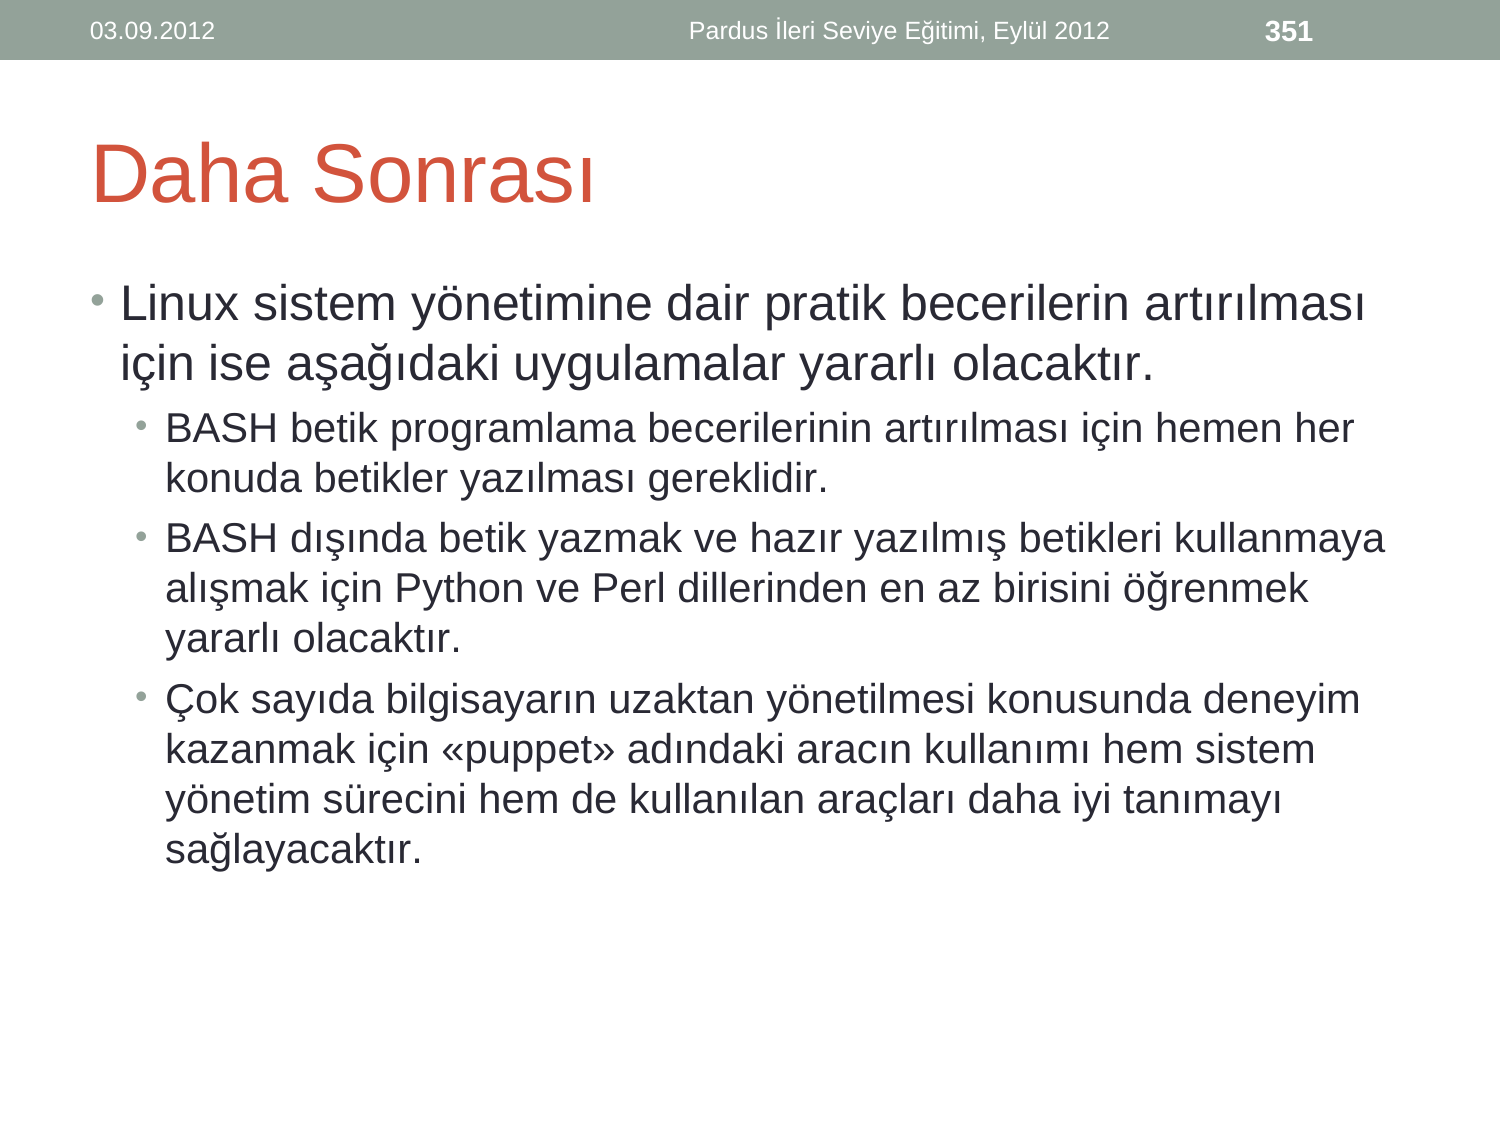

03.09.2012
Pardus İleri Seviye Eğitimi, Eylül 2012
# Daha Sonrası
Linux sistem yönetimine dair pratik becerilerin artırılması için ise aşağıdaki uygulamalar yararlı olacaktır.
BASH betik programlama becerilerinin artırılması için hemen her konuda betikler yazılması gereklidir.
BASH dışında betik yazmak ve hazır yazılmış betikleri kullanmaya alışmak için Python ve Perl dillerinden en az birisini öğrenmek yararlı olacaktır.
Çok sayıda bilgisayarın uzaktan yönetilmesi konusunda deneyim kazanmak için «puppet» adındaki aracın kullanımı hem sistem yönetim sürecini hem de kullanılan araçları daha iyi tanımayı sağlayacaktır.